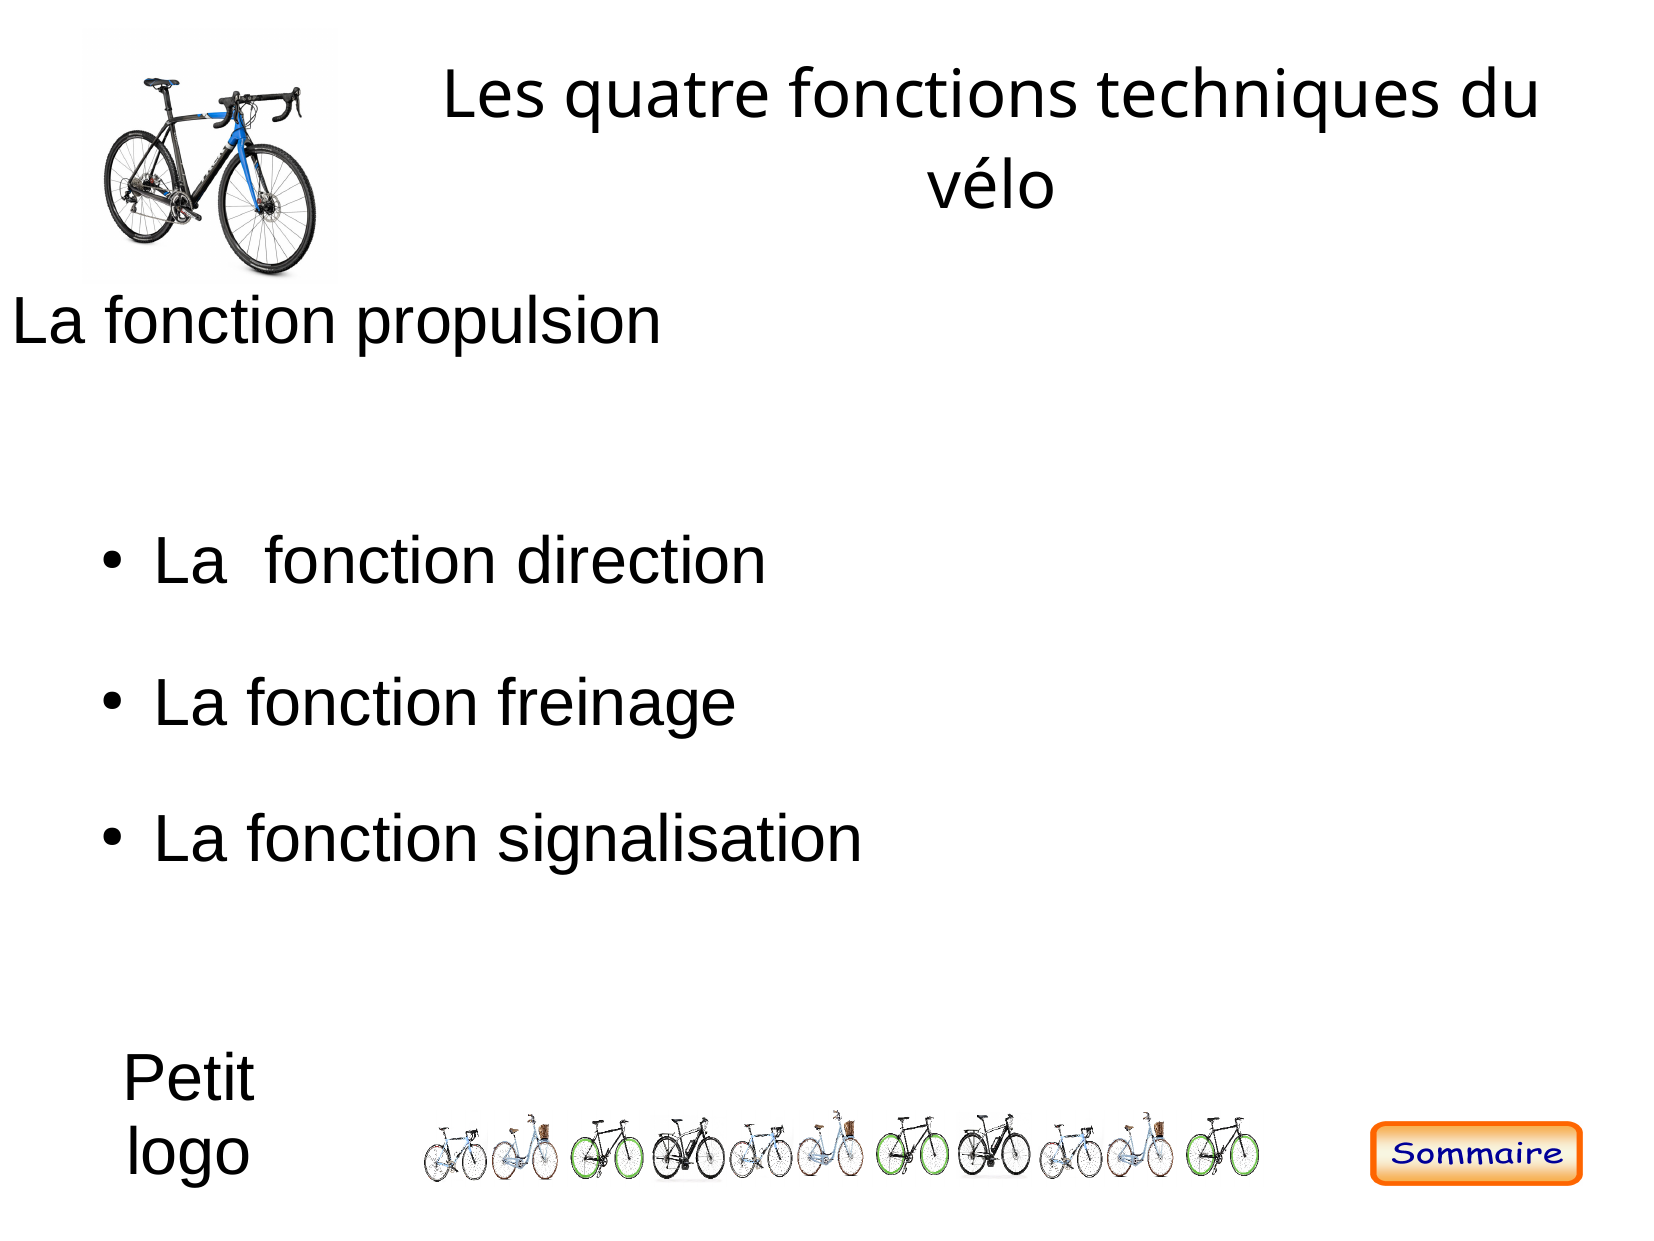

# Les quatre fonctions techniques du vélo
La fonction propulsion
La fonction direction
La fonction freinage
La fonction signalisation
Petit logo